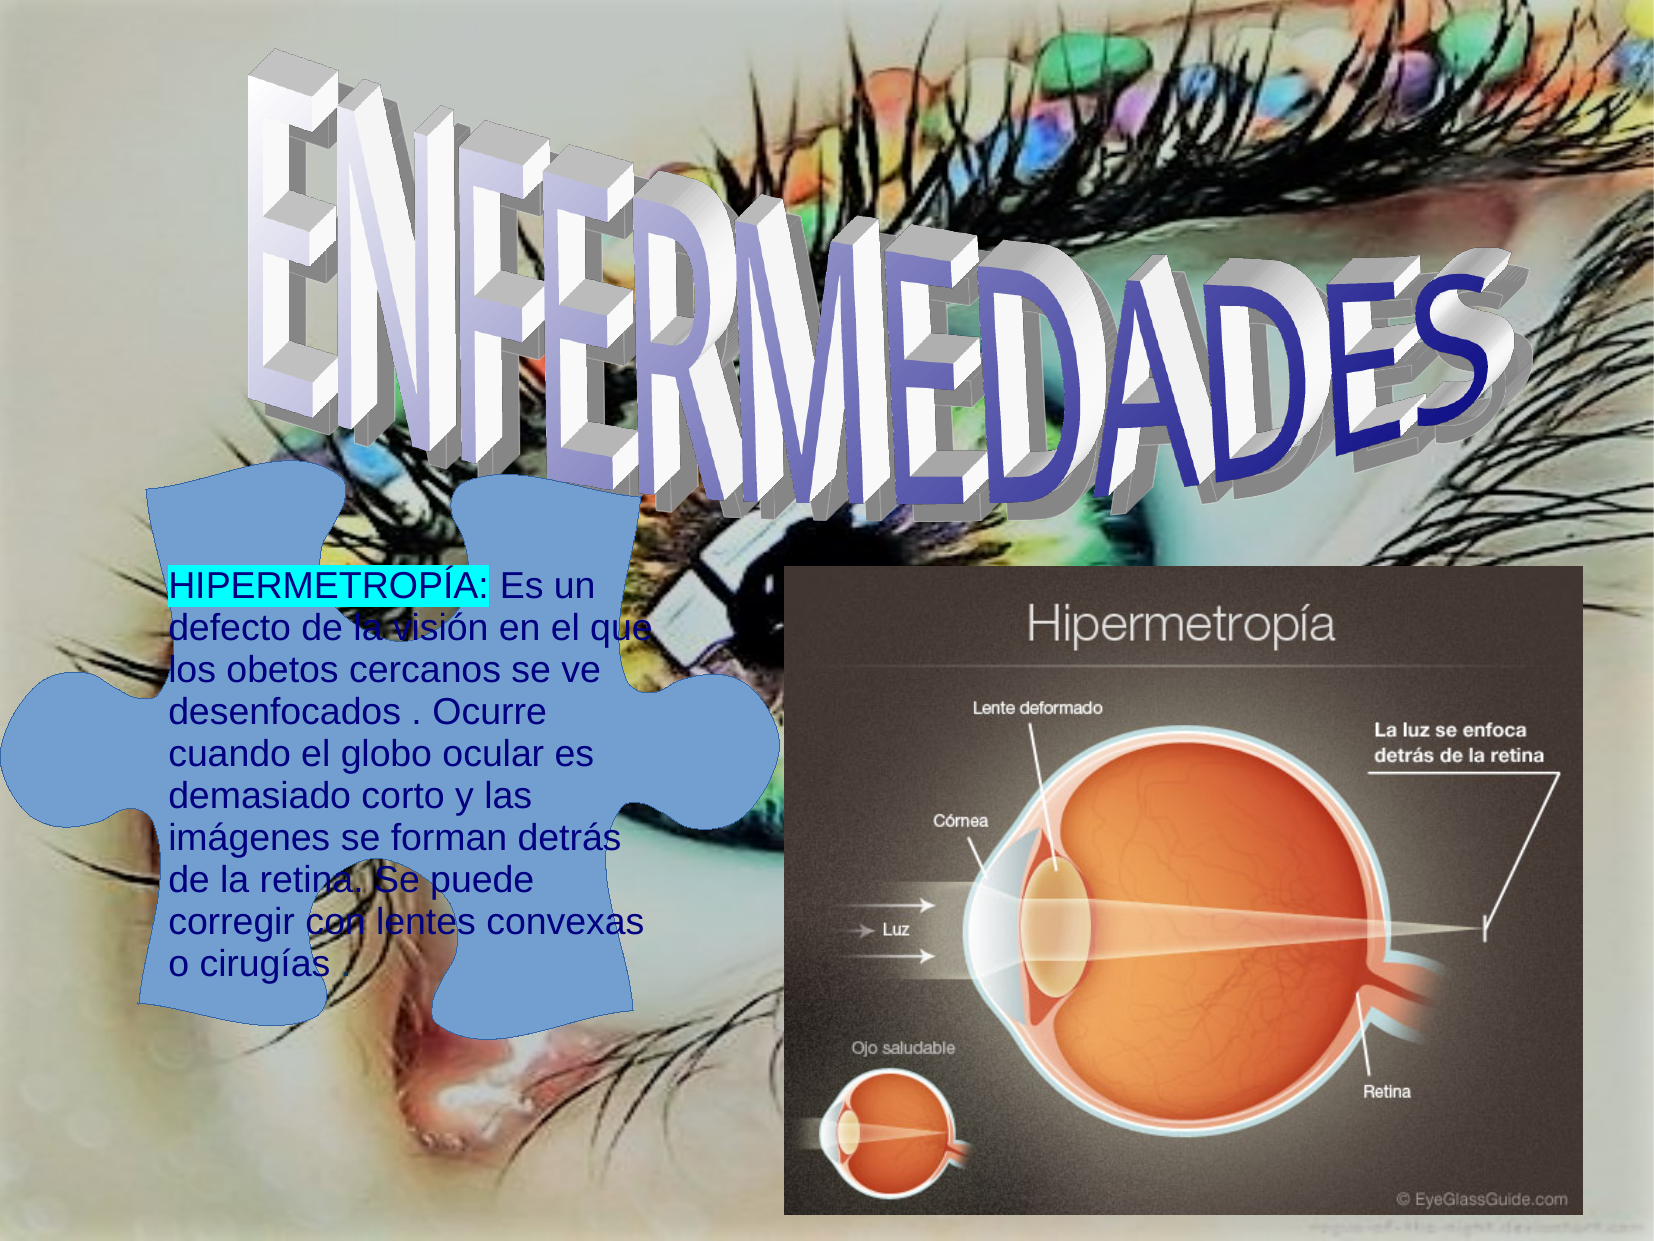

ENFERMEDADES
HIPERMETROPÍA: Es un defecto de la visión en el que los obetos cercanos se ve desenfocados . Ocurre cuando el globo ocular es demasiado corto y las imágenes se forman detrás de la retina. Se puede corregir con lentes convexas o cirugías .